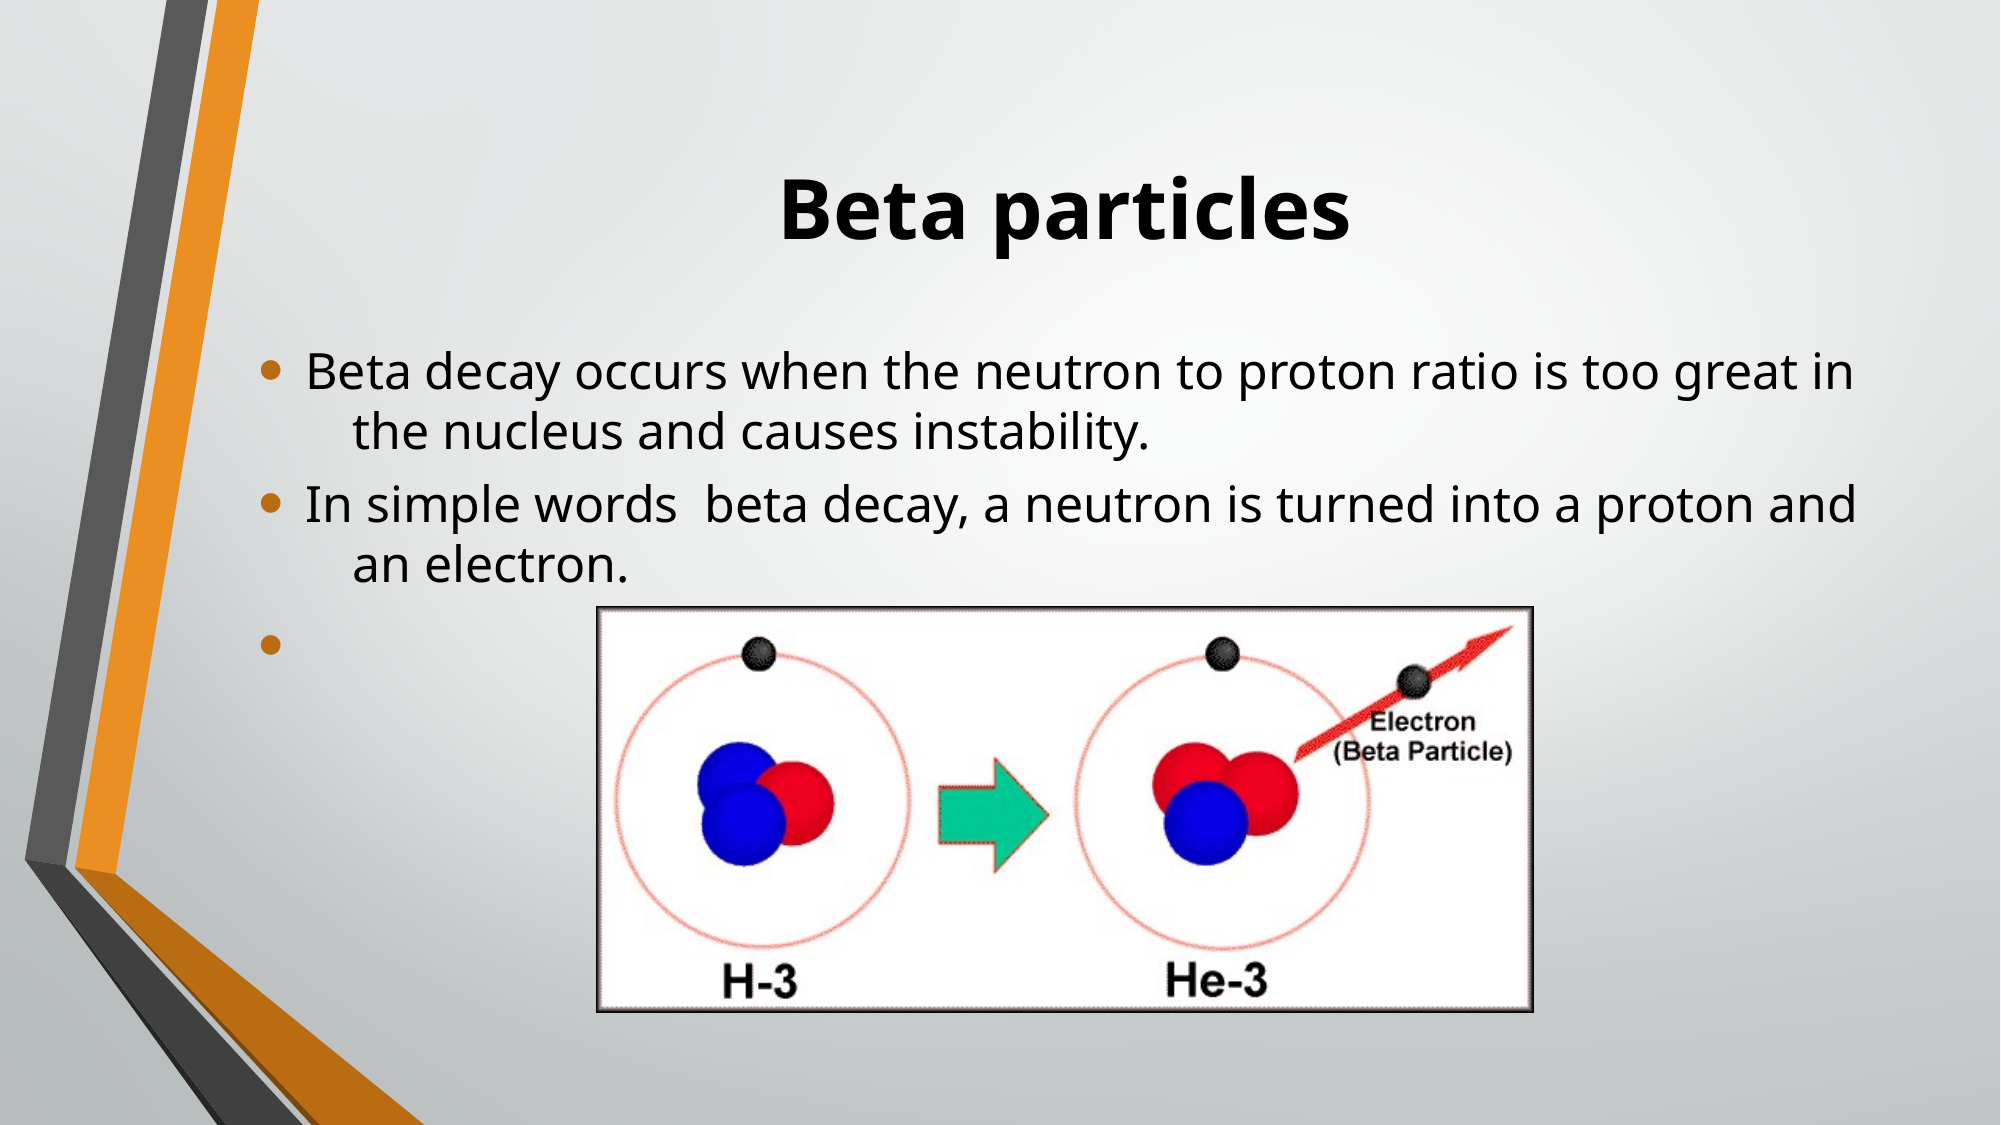

# Beta particles
Beta decay occurs when the neutron to proton ratio is too great in the nucleus and causes instability.
In simple words beta decay, a neutron is turned into a proton and an electron.